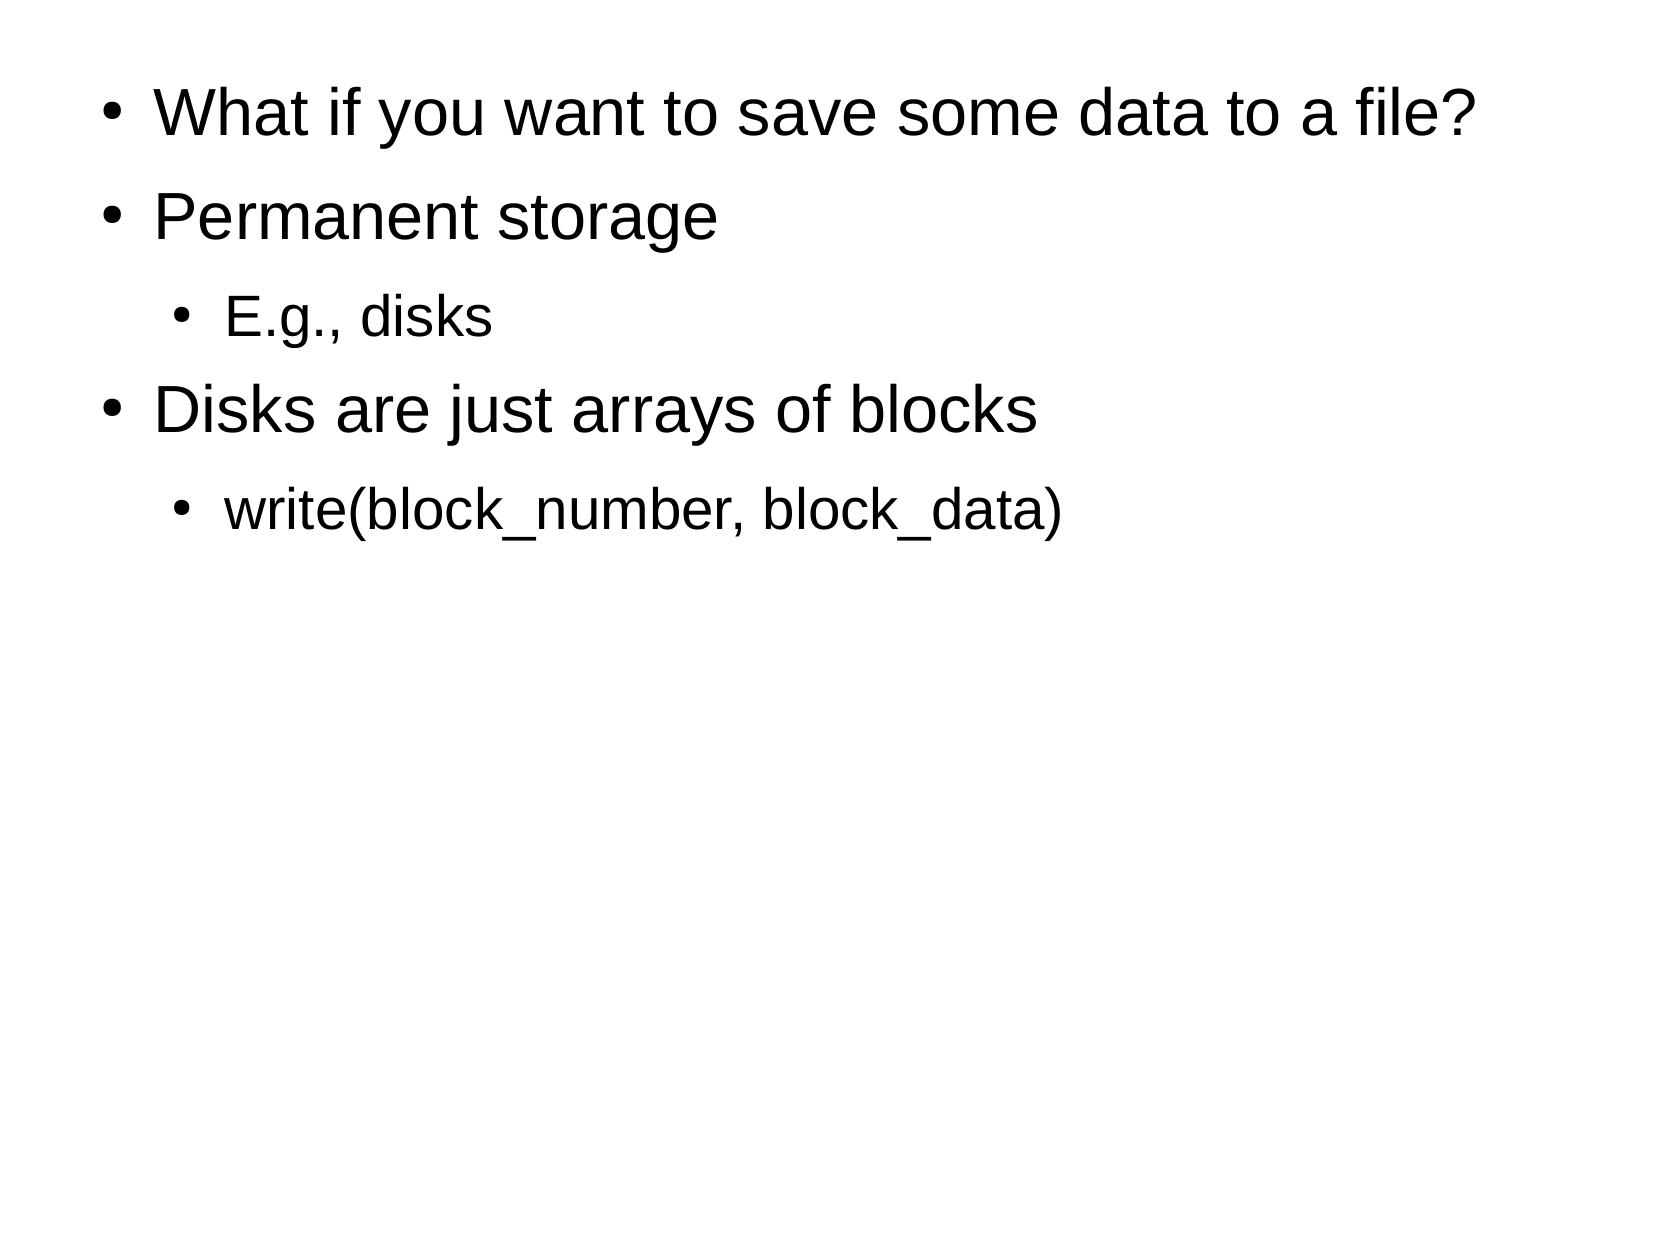

# What if you want to save some data to a file?
Permanent storage
E.g., disks
Disks are just arrays of blocks
write(block_number, block_data)